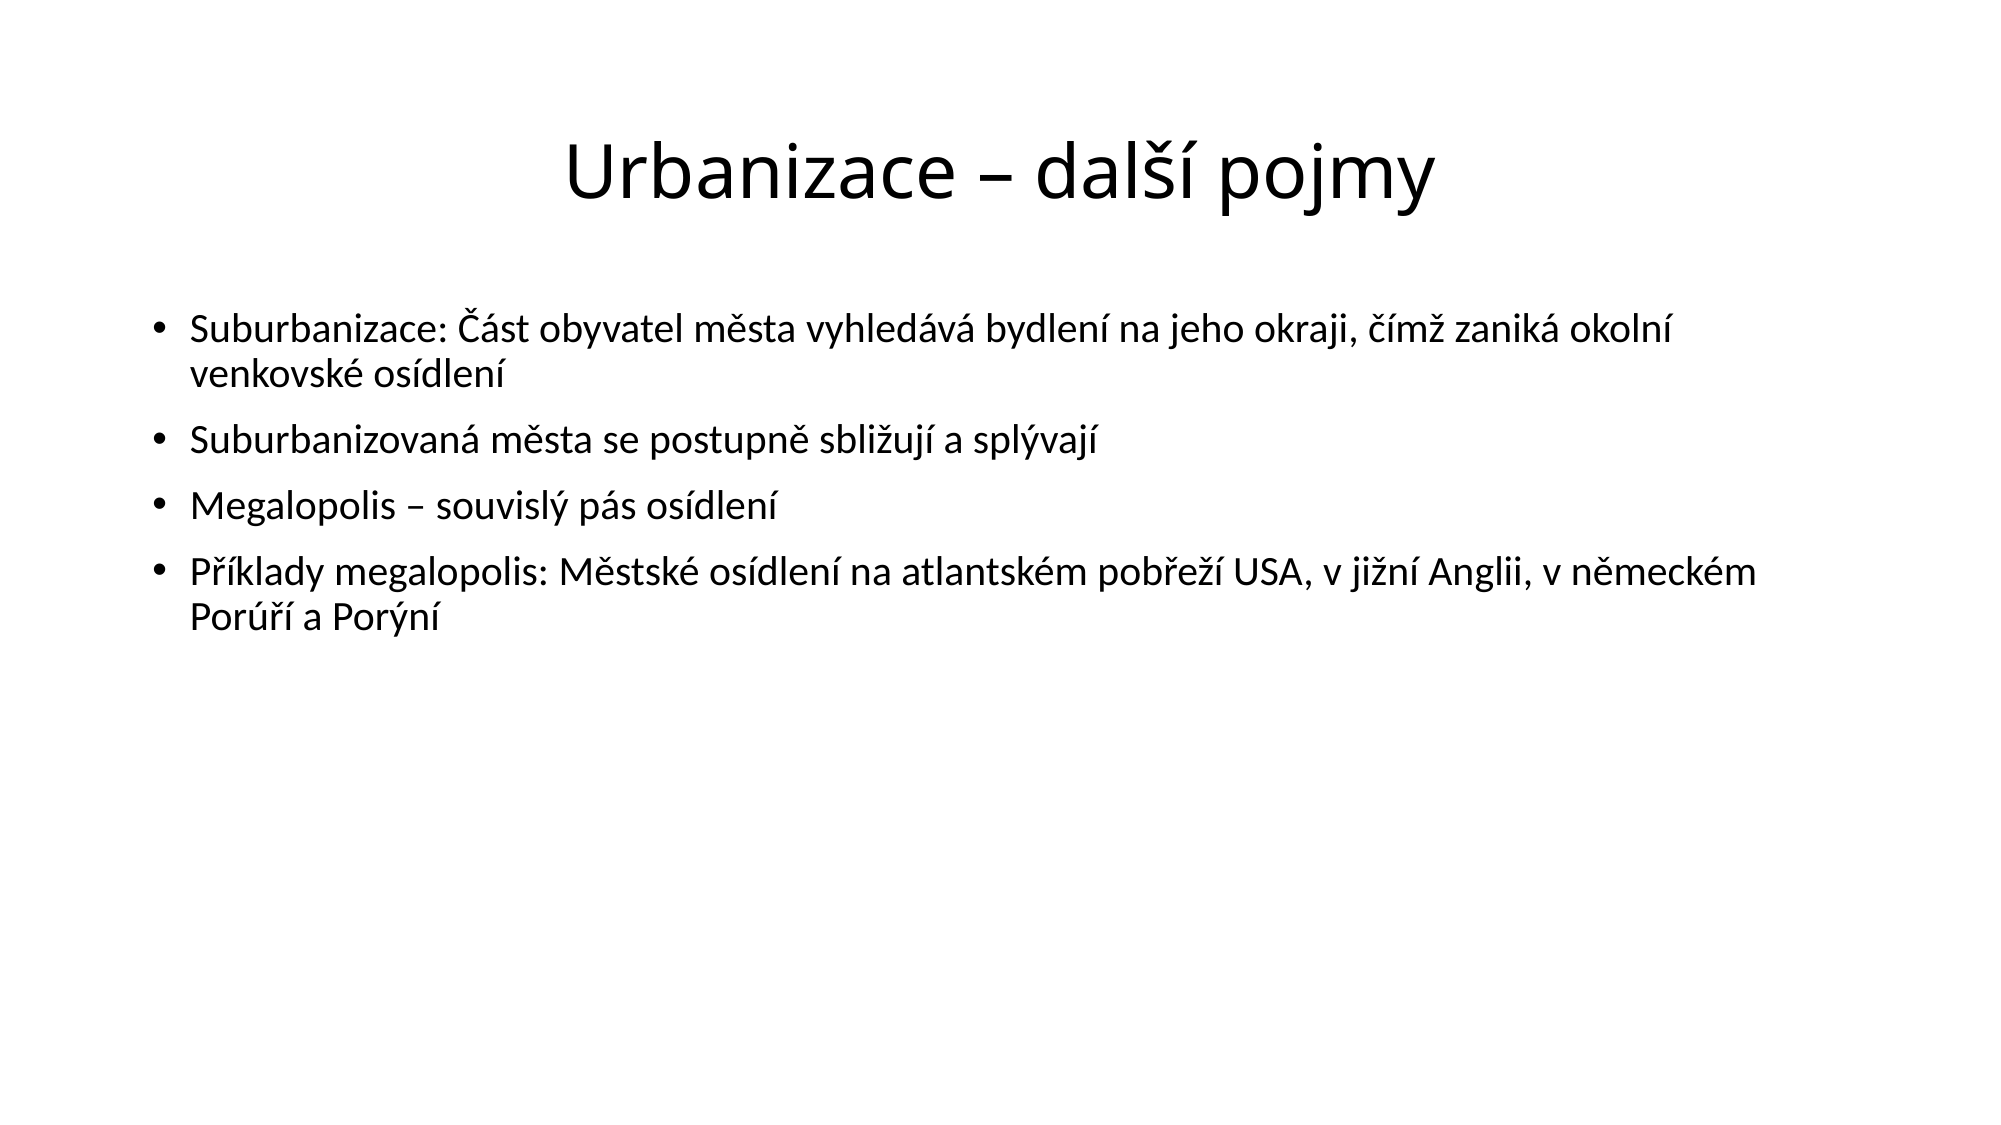

# Urbanizace – další pojmy
Suburbanizace: Část obyvatel města vyhledává bydlení na jeho okraji, čímž zaniká okolní venkovské osídlení
Suburbanizovaná města se postupně sbližují a splývají
Megalopolis – souvislý pás osídlení
Příklady megalopolis: Městské osídlení na atlantském pobřeží USA, v jižní Anglii, v německém Porúří a Porýní